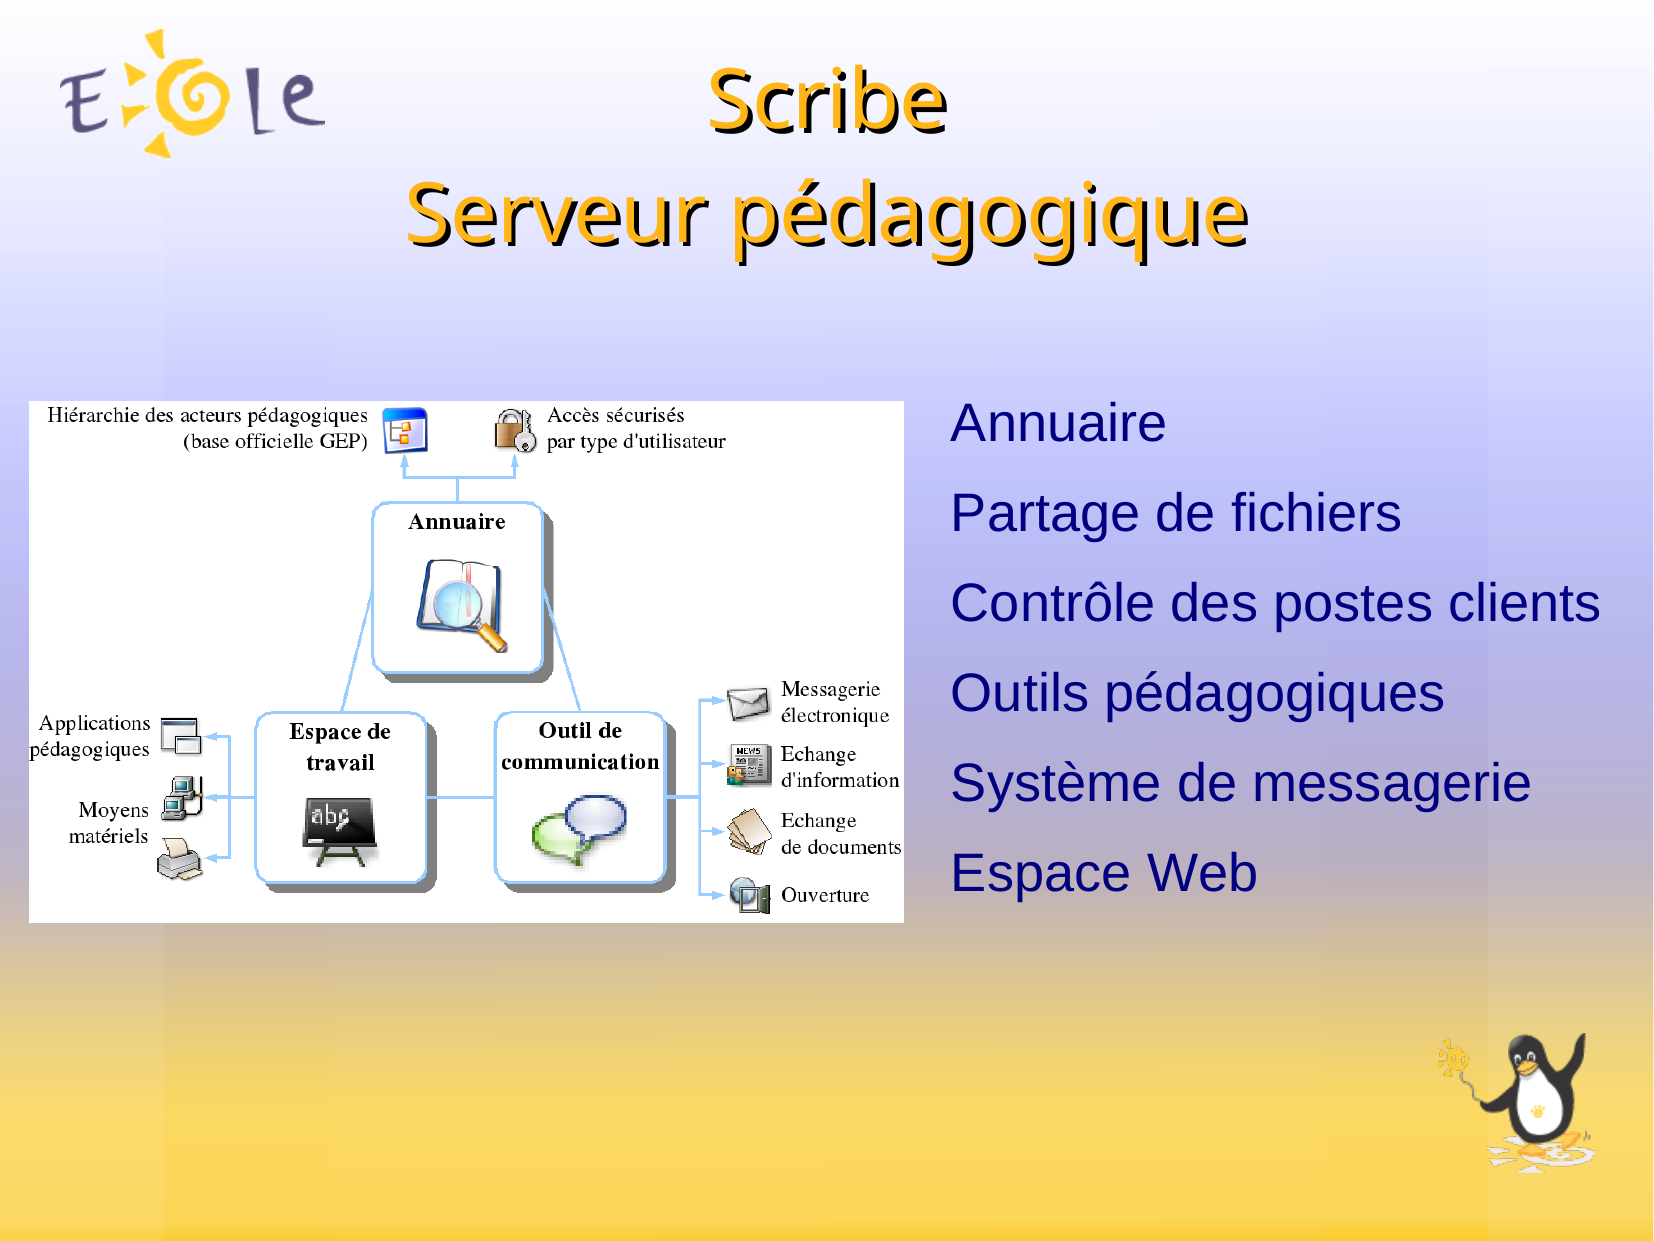

# Scribe Serveur pédagogique
Annuaire
Partage de fichiers
Contrôle des postes clients
Outils pédagogiques
Système de messagerie
Espace Web